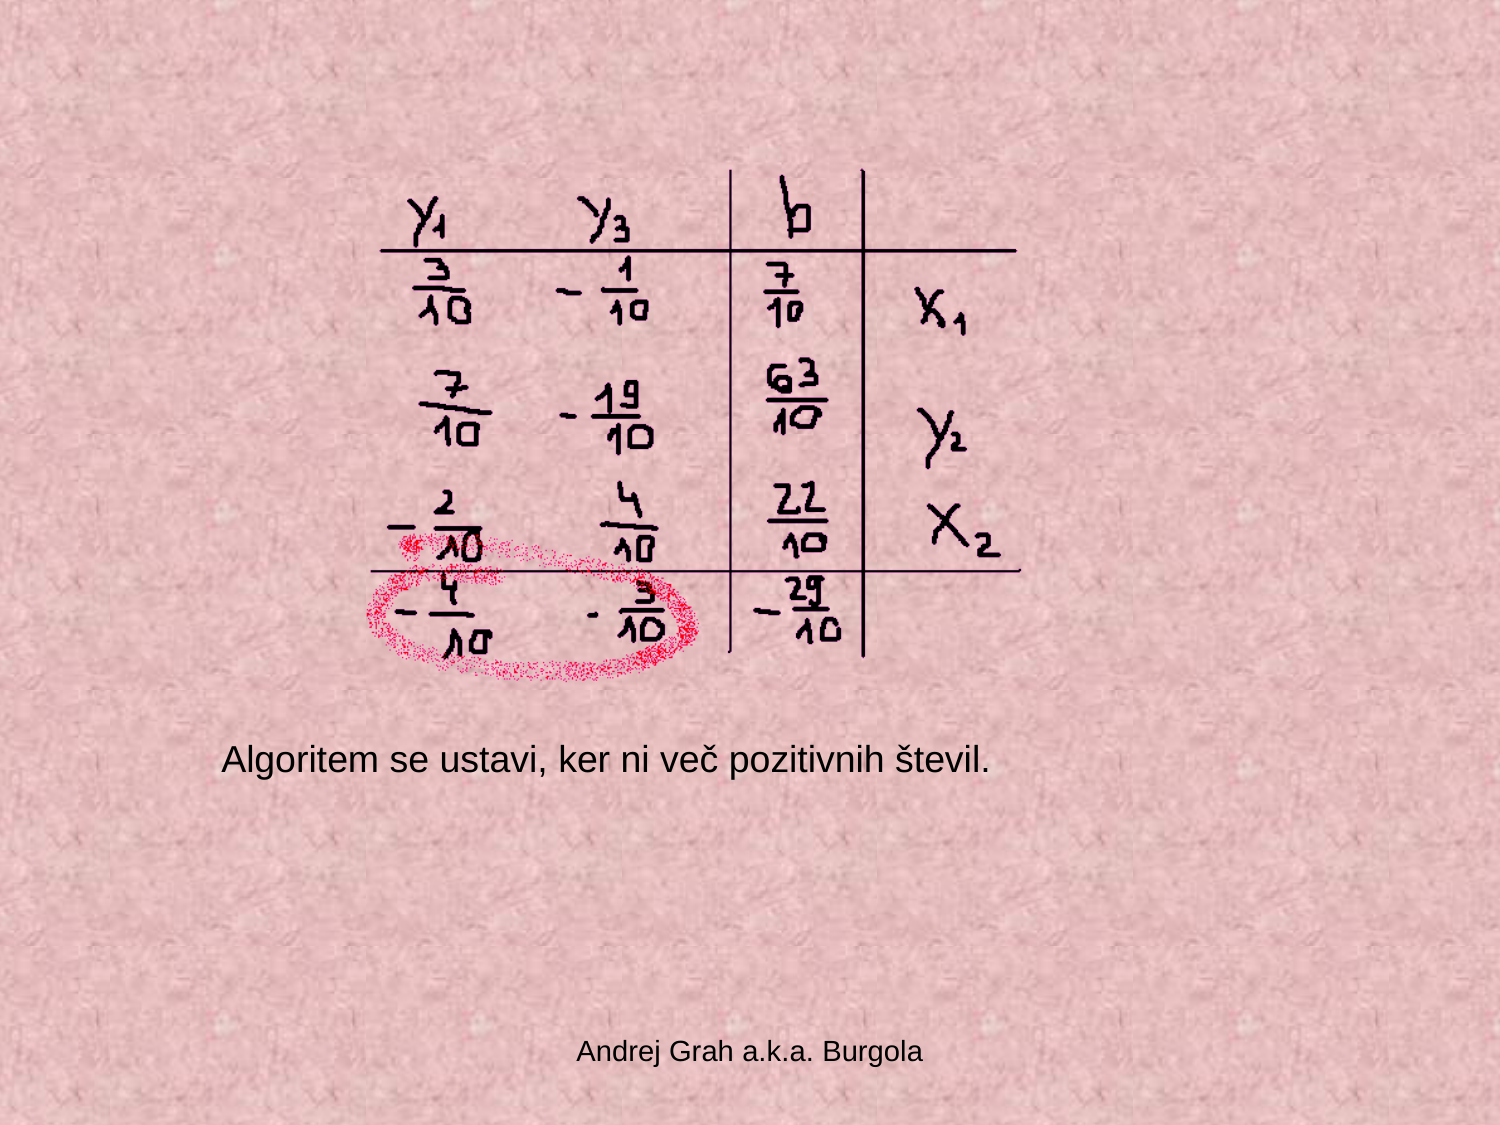

Algoritem se ustavi, ker ni več pozitivnih števil.
Andrej Grah a.k.a. Burgola